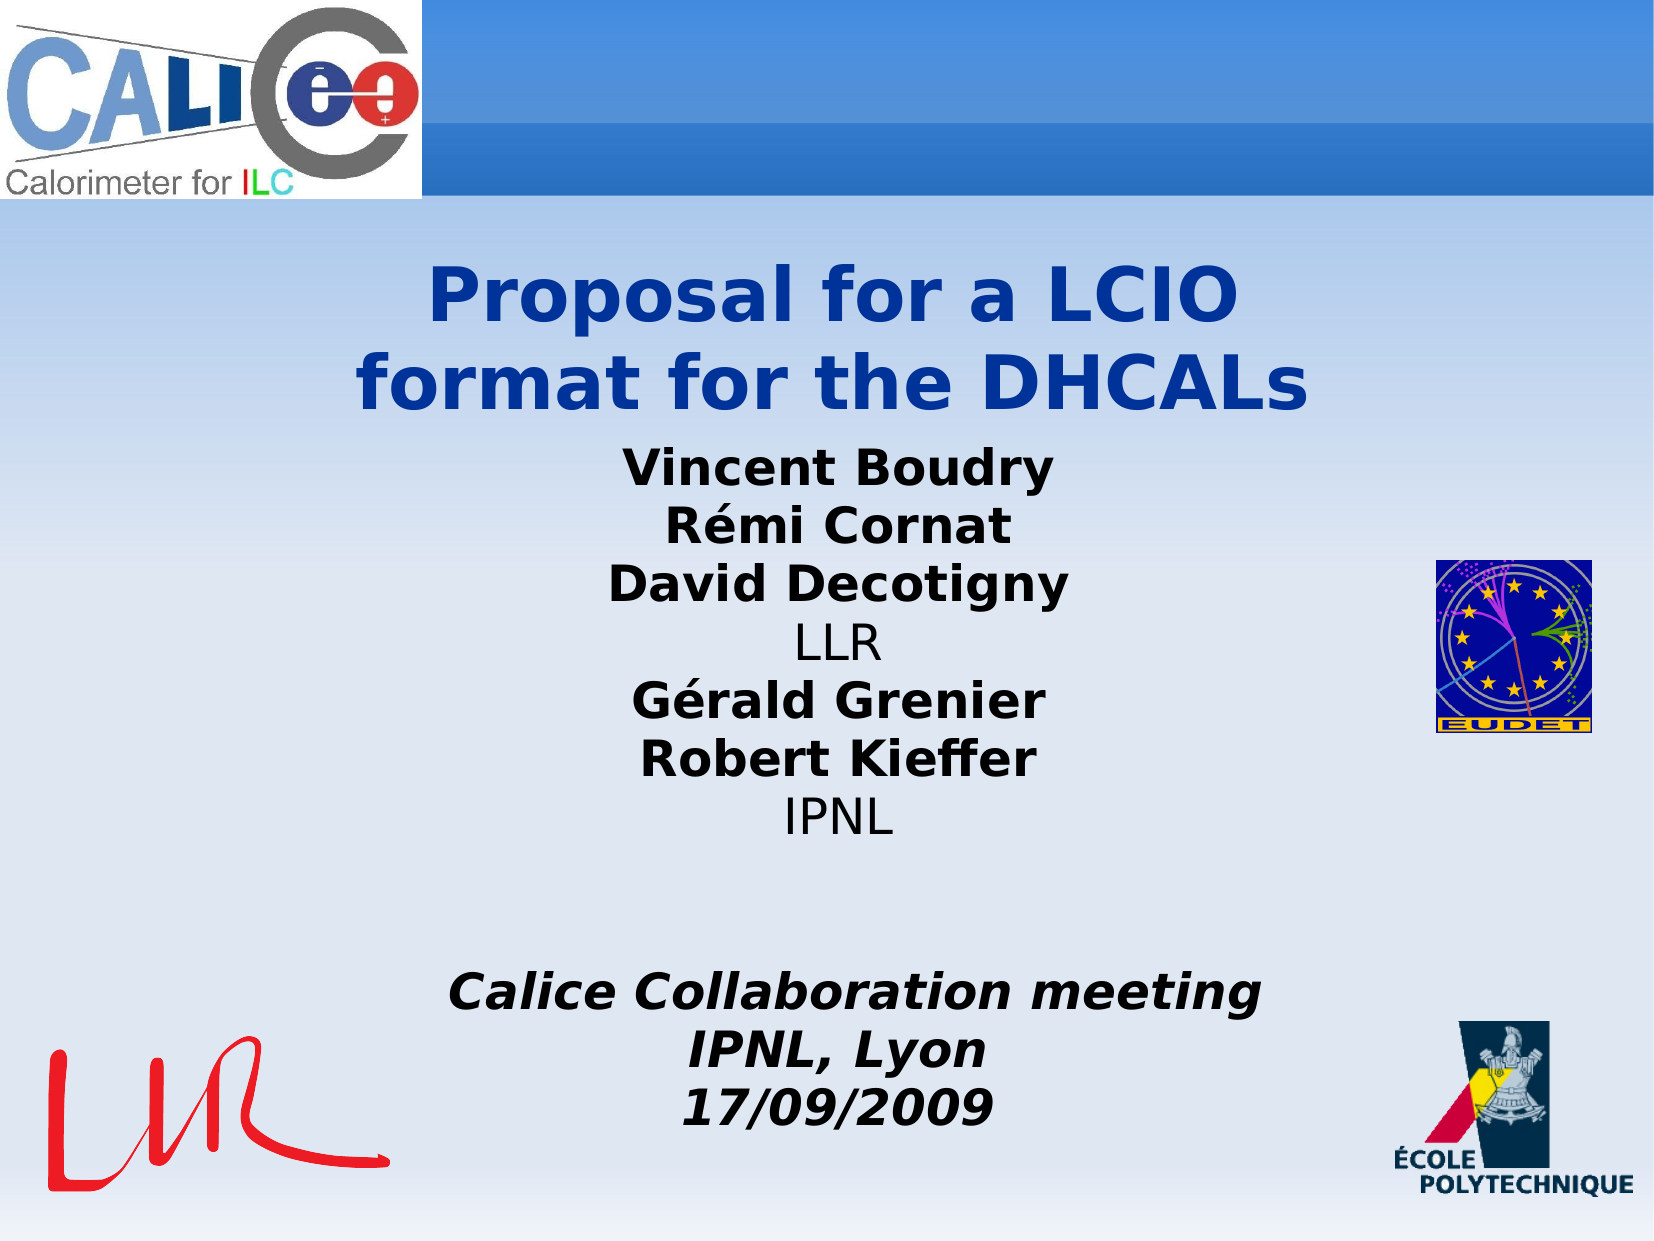

Proposal for a LCIO
format for the DHCALs
# Vincent Boudry
Rémi Cornat
David Decotigny
LLR
Gérald Grenier
Robert Kieffer
IPNL
Calice Collaboration meeting
IPNL, Lyon
17/09/2009